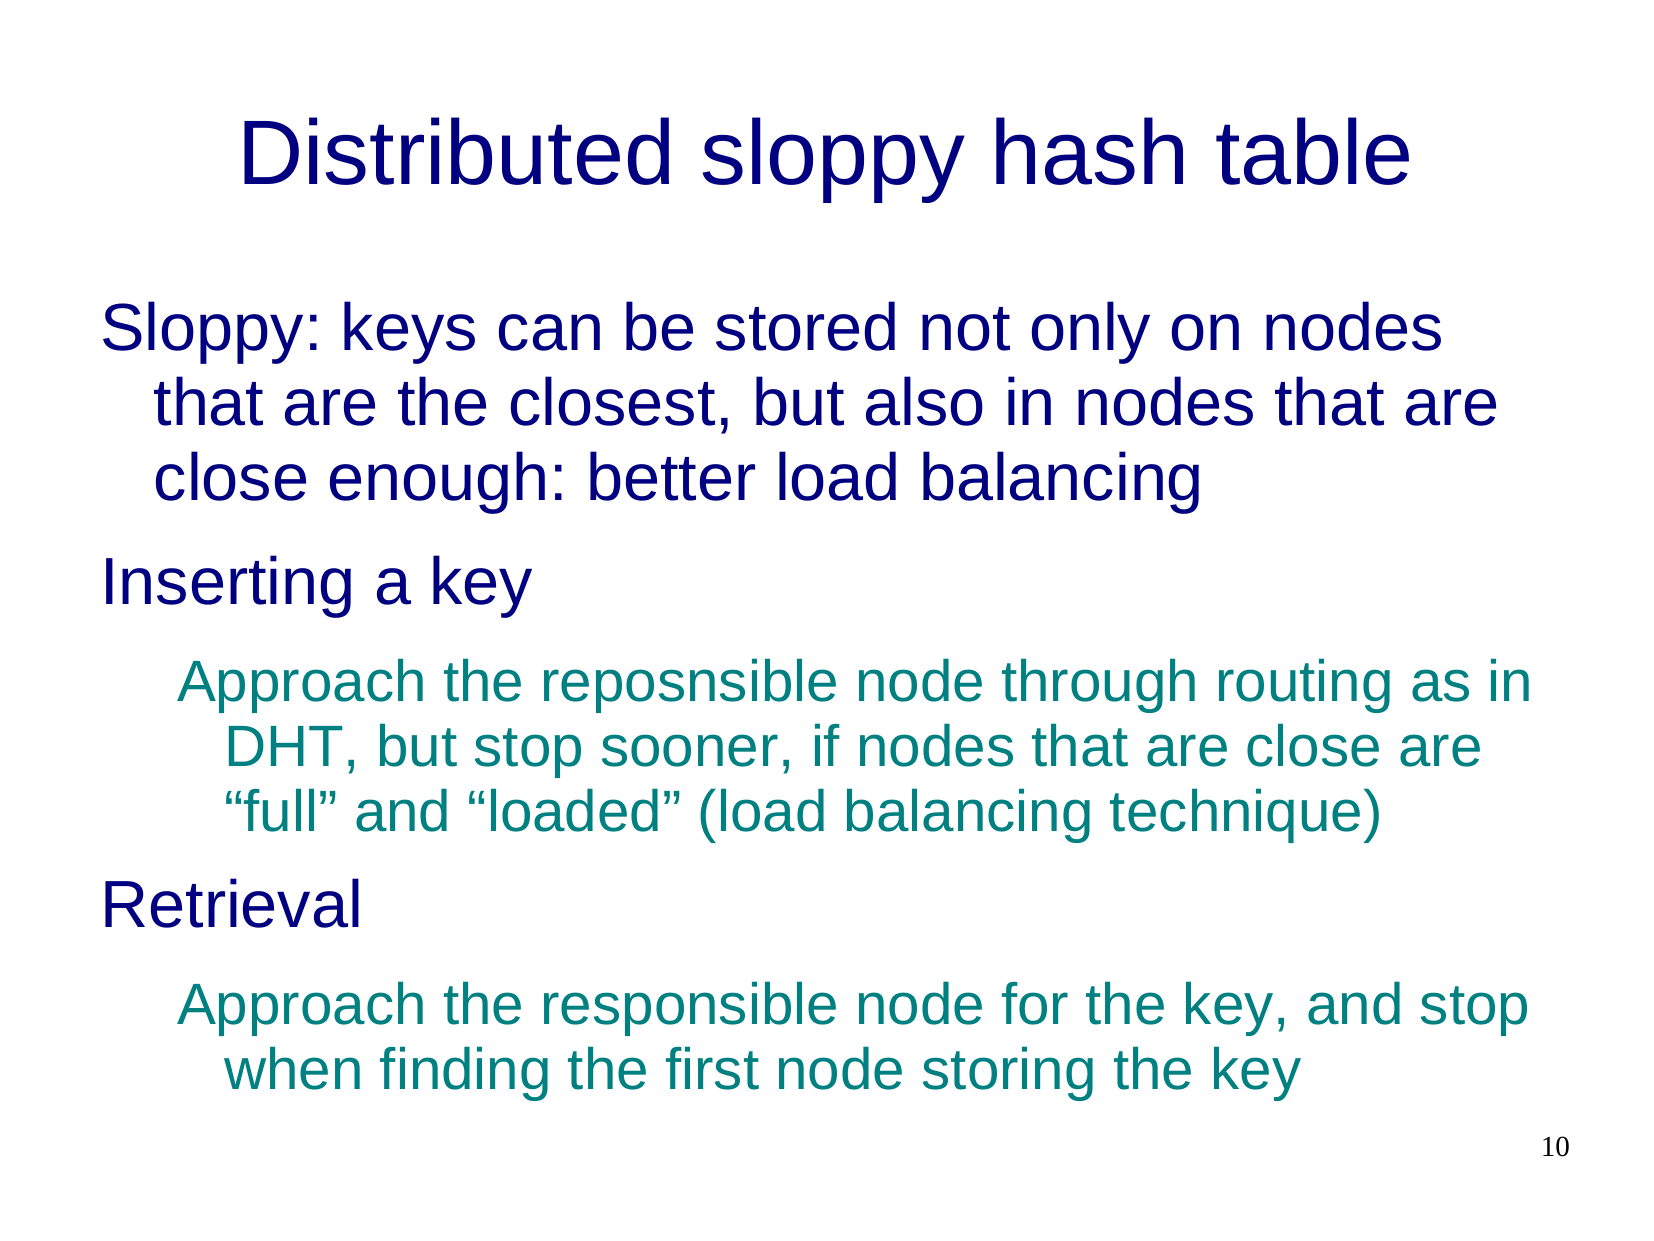

# Distributed sloppy hash table
Sloppy: keys can be stored not only on nodes that are the closest, but also in nodes that are close enough: better load balancing
Inserting a key
Approach the reposnsible node through routing as in DHT, but stop sooner, if nodes that are close are “full” and “loaded” (load balancing technique)
Retrieval
Approach the responsible node for the key, and stop when finding the first node storing the key
10